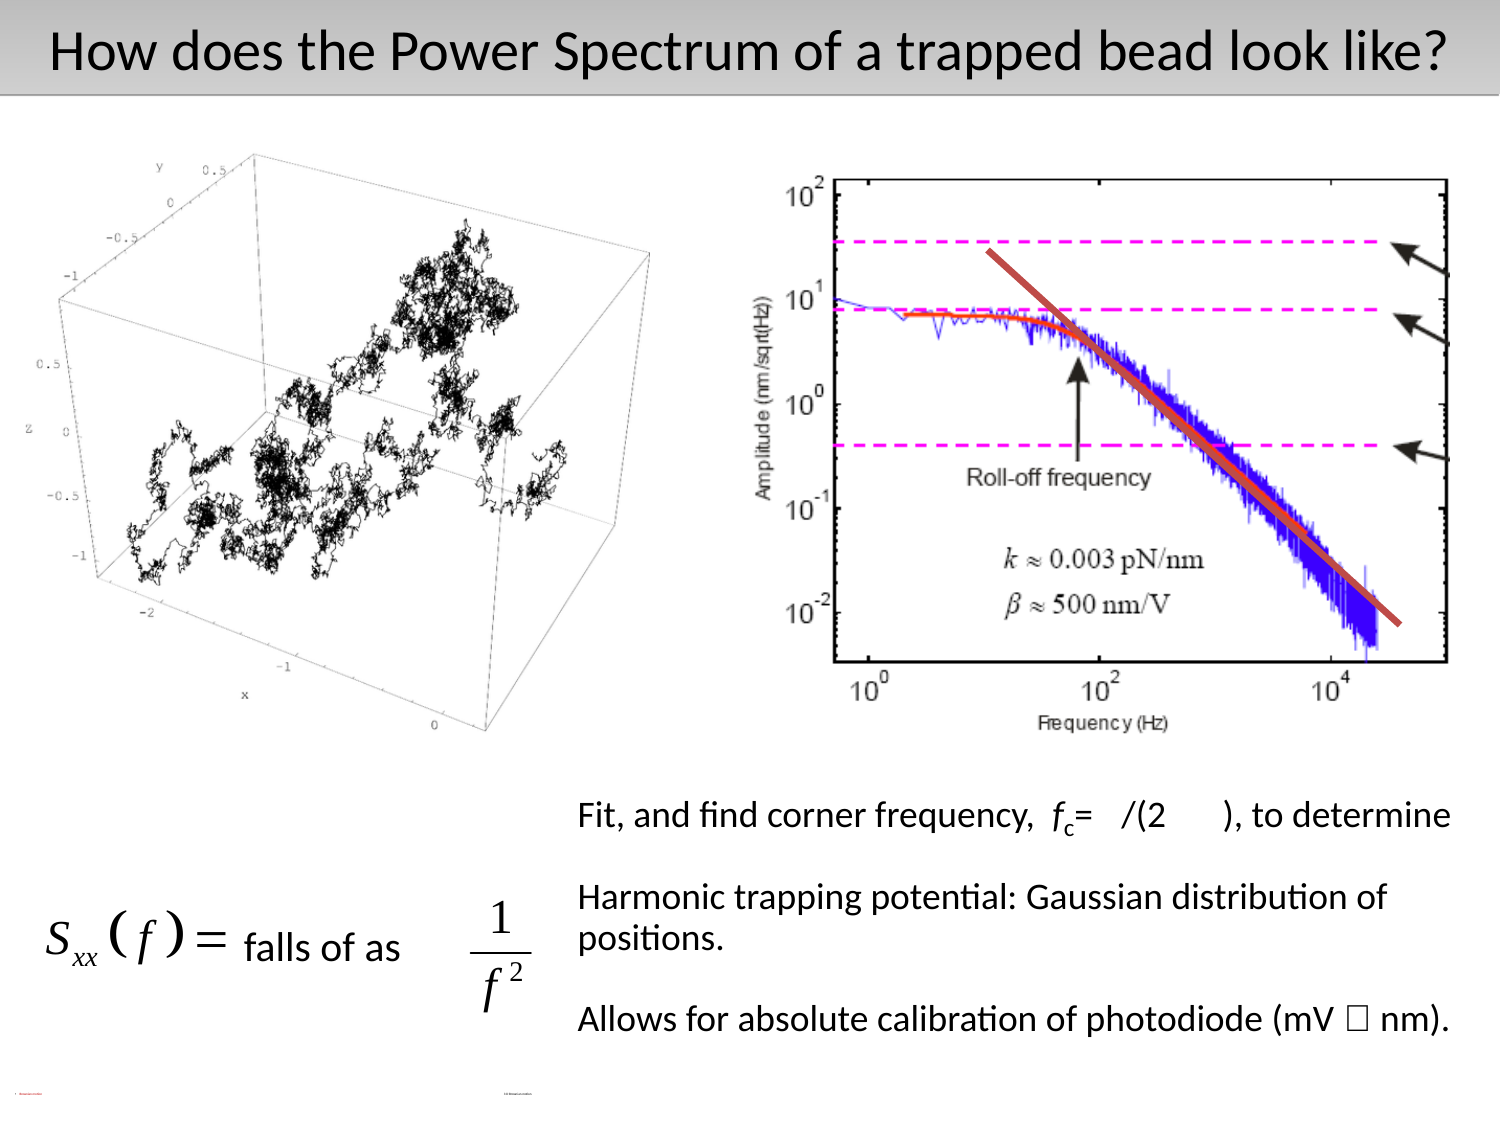

# How does the Power Spectrum of a trapped bead look like?
Fit, and find corner frequency, fc=/(2), to determine 
Harmonic trapping potential: Gaussian distribution of positions.
Allows for absolute calibration of photodiode (mV  nm).
falls of as
Brownian motion
3 D Brownian motion